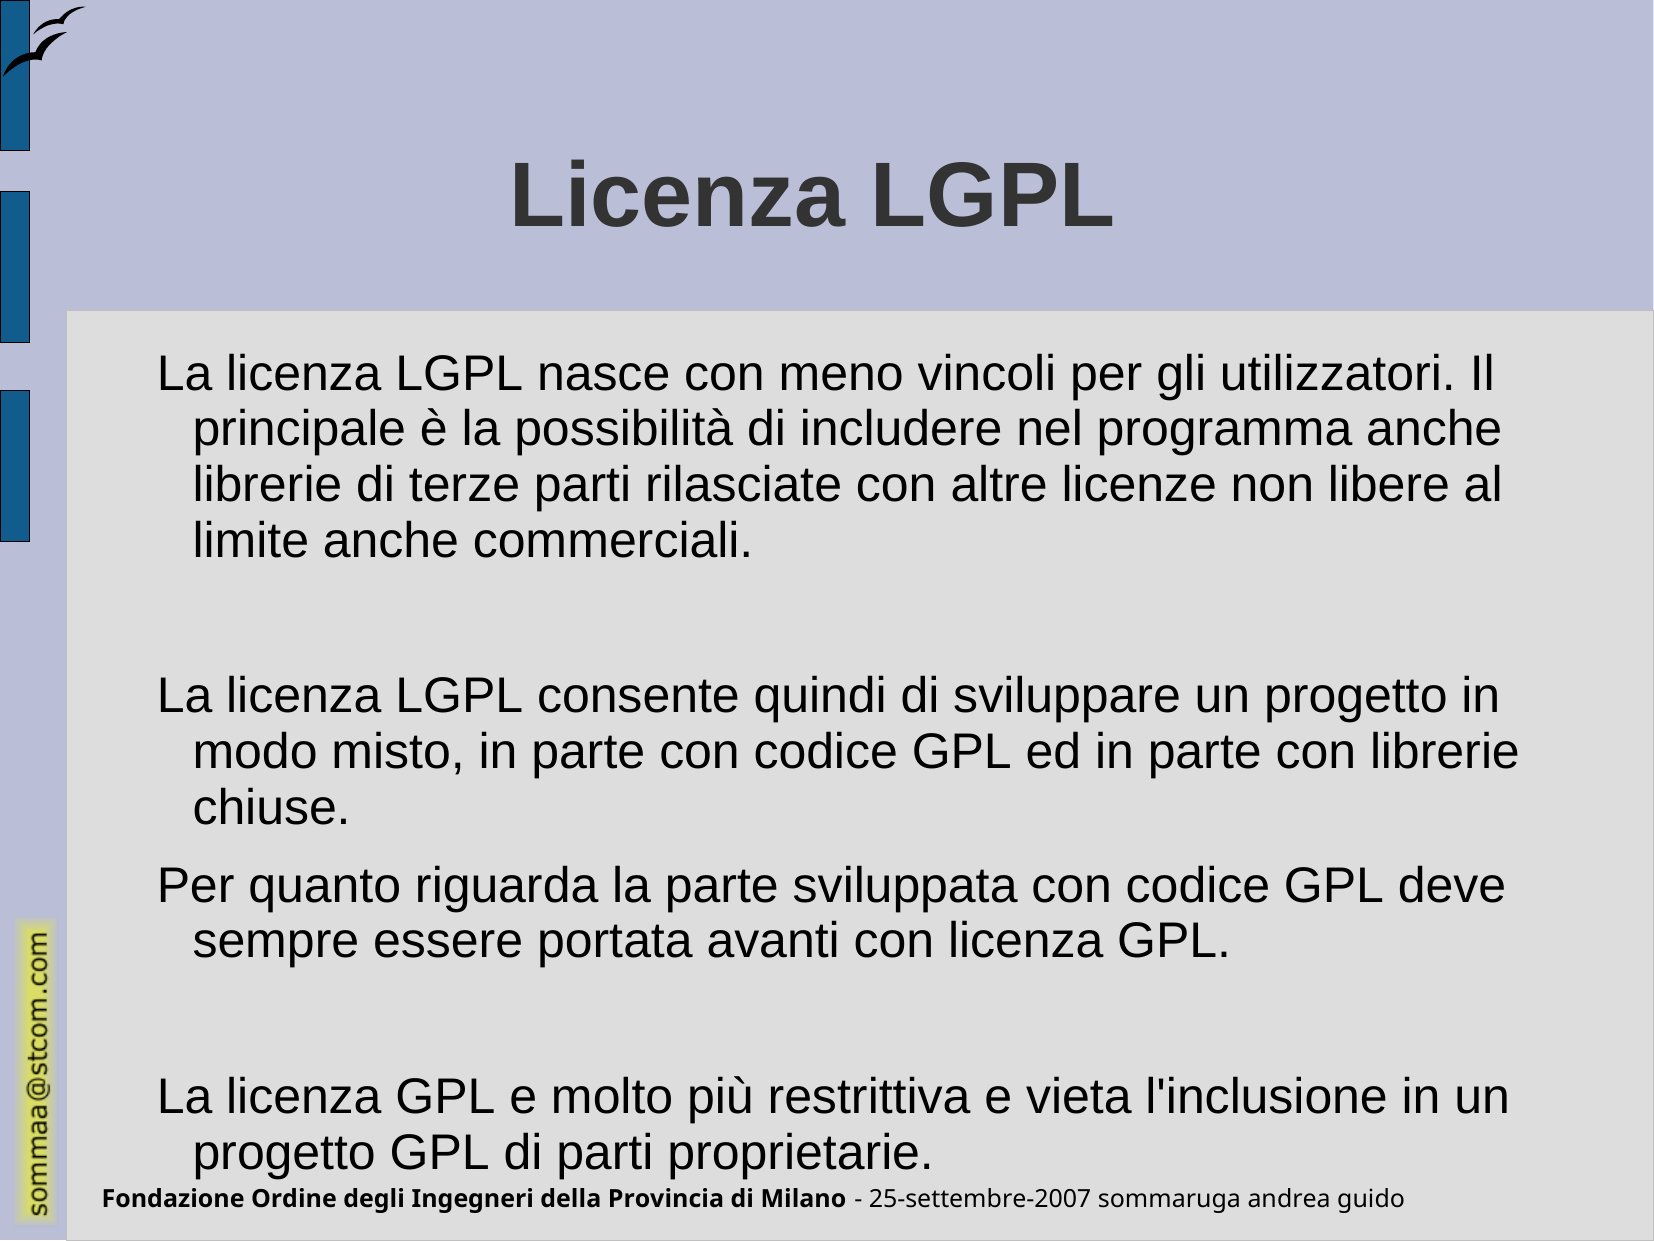

# Licenza LGPL
La licenza LGPL nasce con meno vincoli per gli utilizzatori. Il principale è la possibilità di includere nel programma anche librerie di terze parti rilasciate con altre licenze non libere al limite anche commerciali.
La licenza LGPL consente quindi di sviluppare un progetto in modo misto, in parte con codice GPL ed in parte con librerie chiuse.
Per quanto riguarda la parte sviluppata con codice GPL deve sempre essere portata avanti con licenza GPL.
La licenza GPL e molto più restrittiva e vieta l'inclusione in un progetto GPL di parti proprietarie.